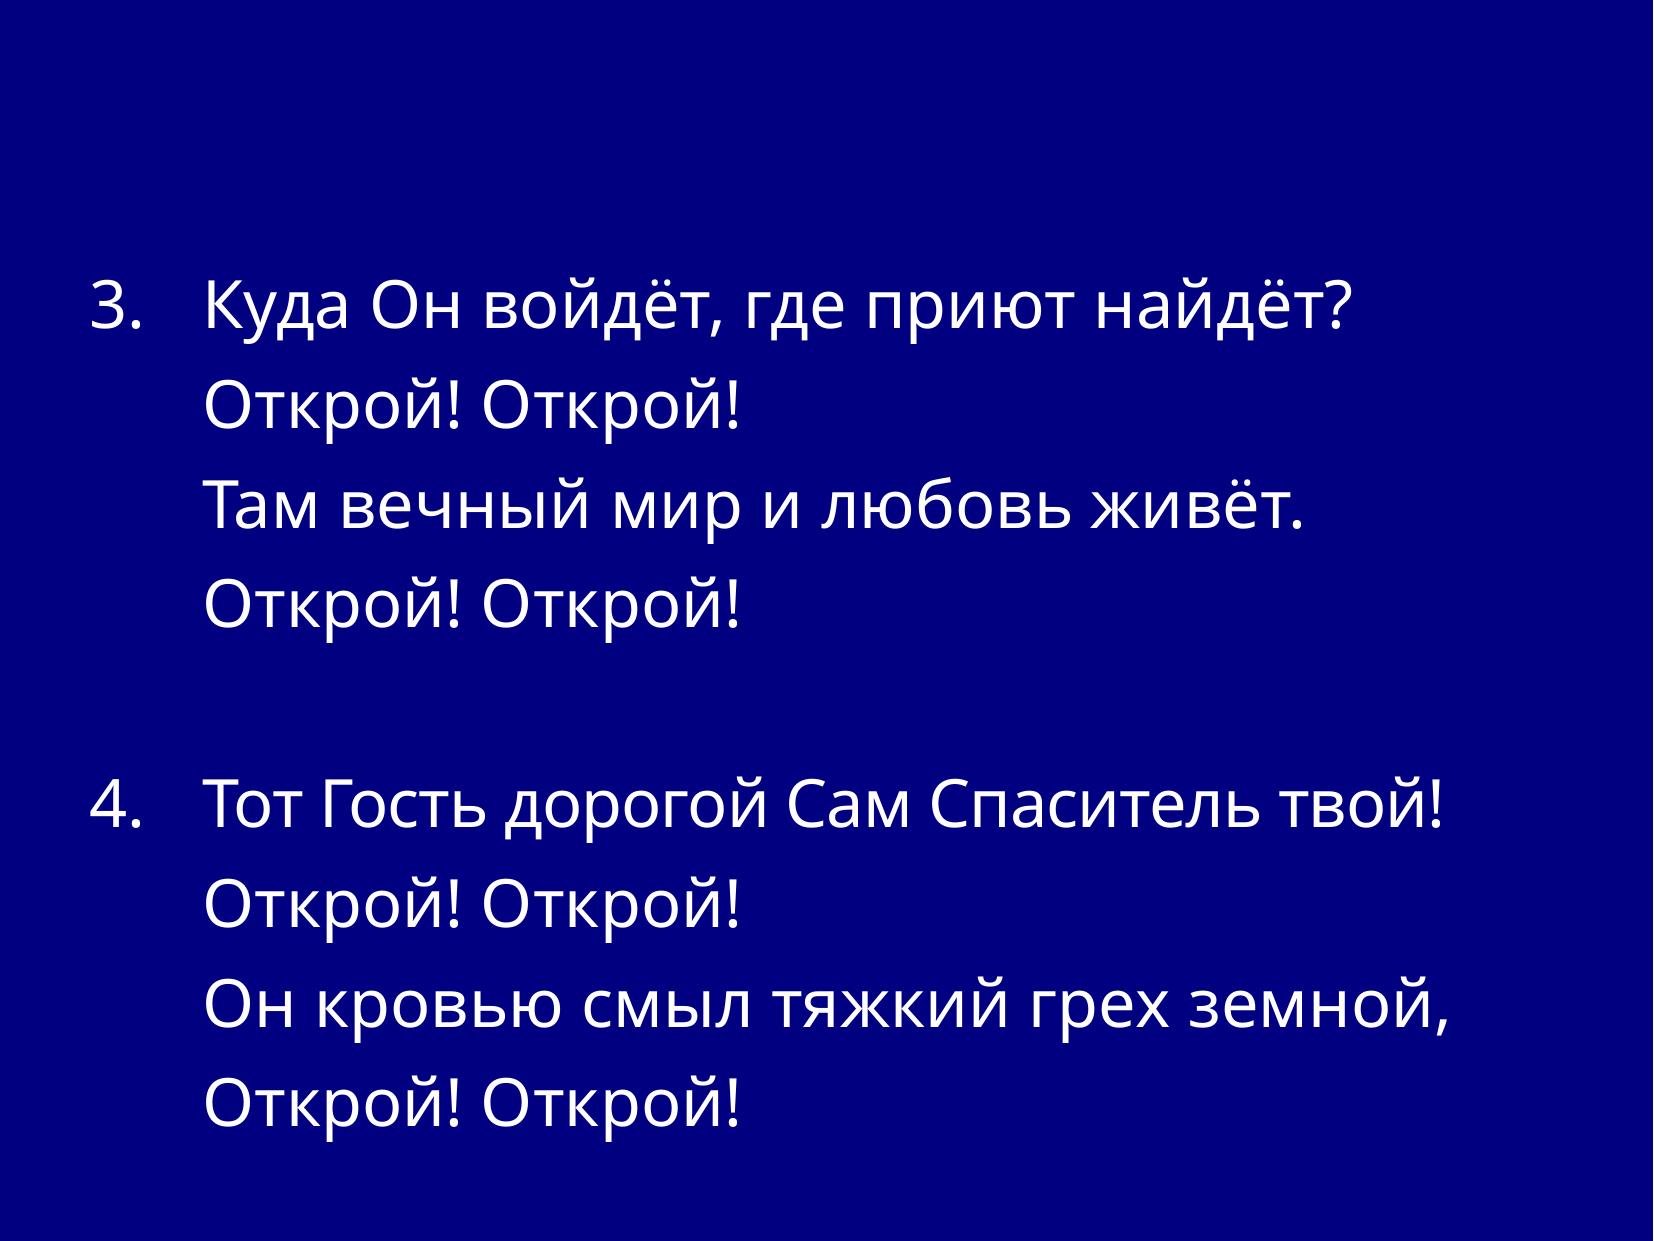

3.	Куда Он войдёт, где приют найдёт?
	Открой! Открой!
	Там вечный мир и любовь живёт.
	Открой! Открой!
4.	Тот Гость дорогой Сам Спаситель твой!
	Открой! Открой!
	Он кровью смыл тяжкий грех земной,
	Открой! Открой!